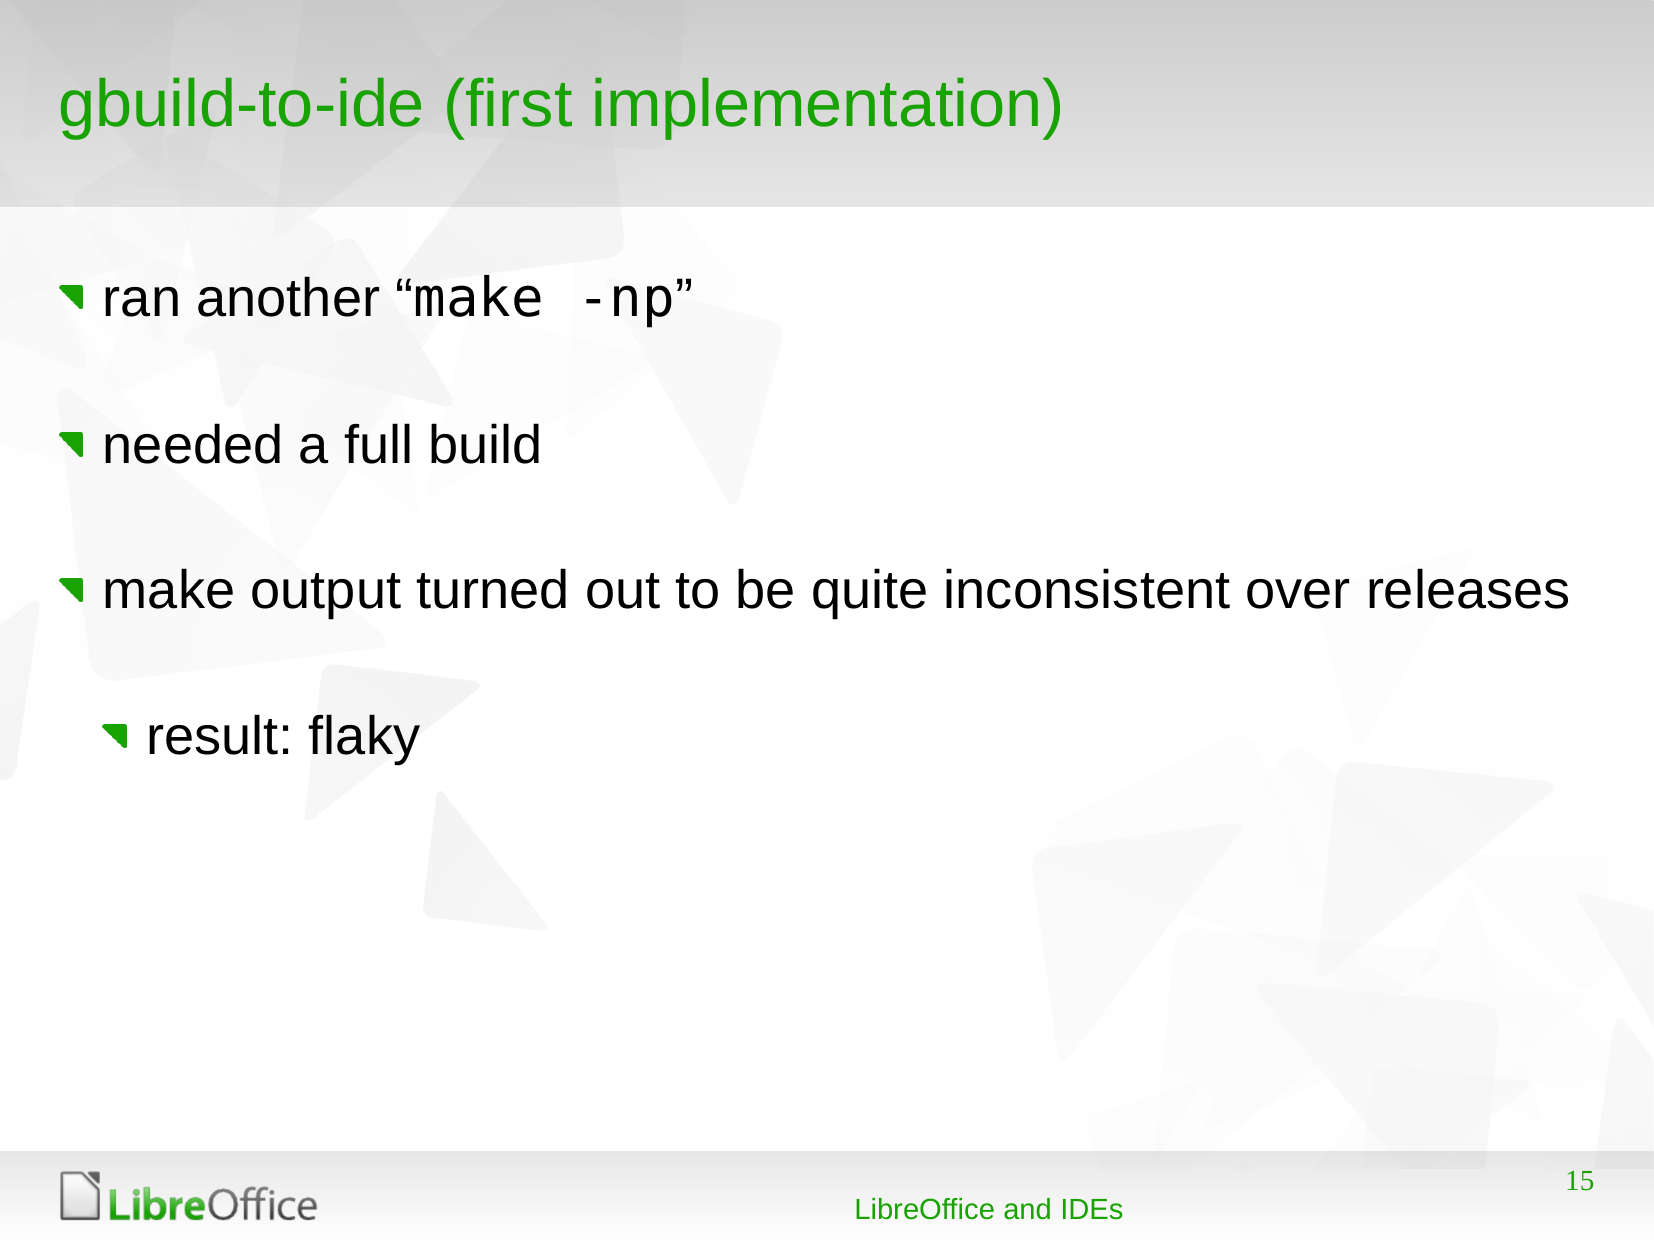

# gbuild-to-ide (first implementation)
ran another “make -np”
needed a full build
make output turned out to be quite inconsistent over releases
result: flaky
15